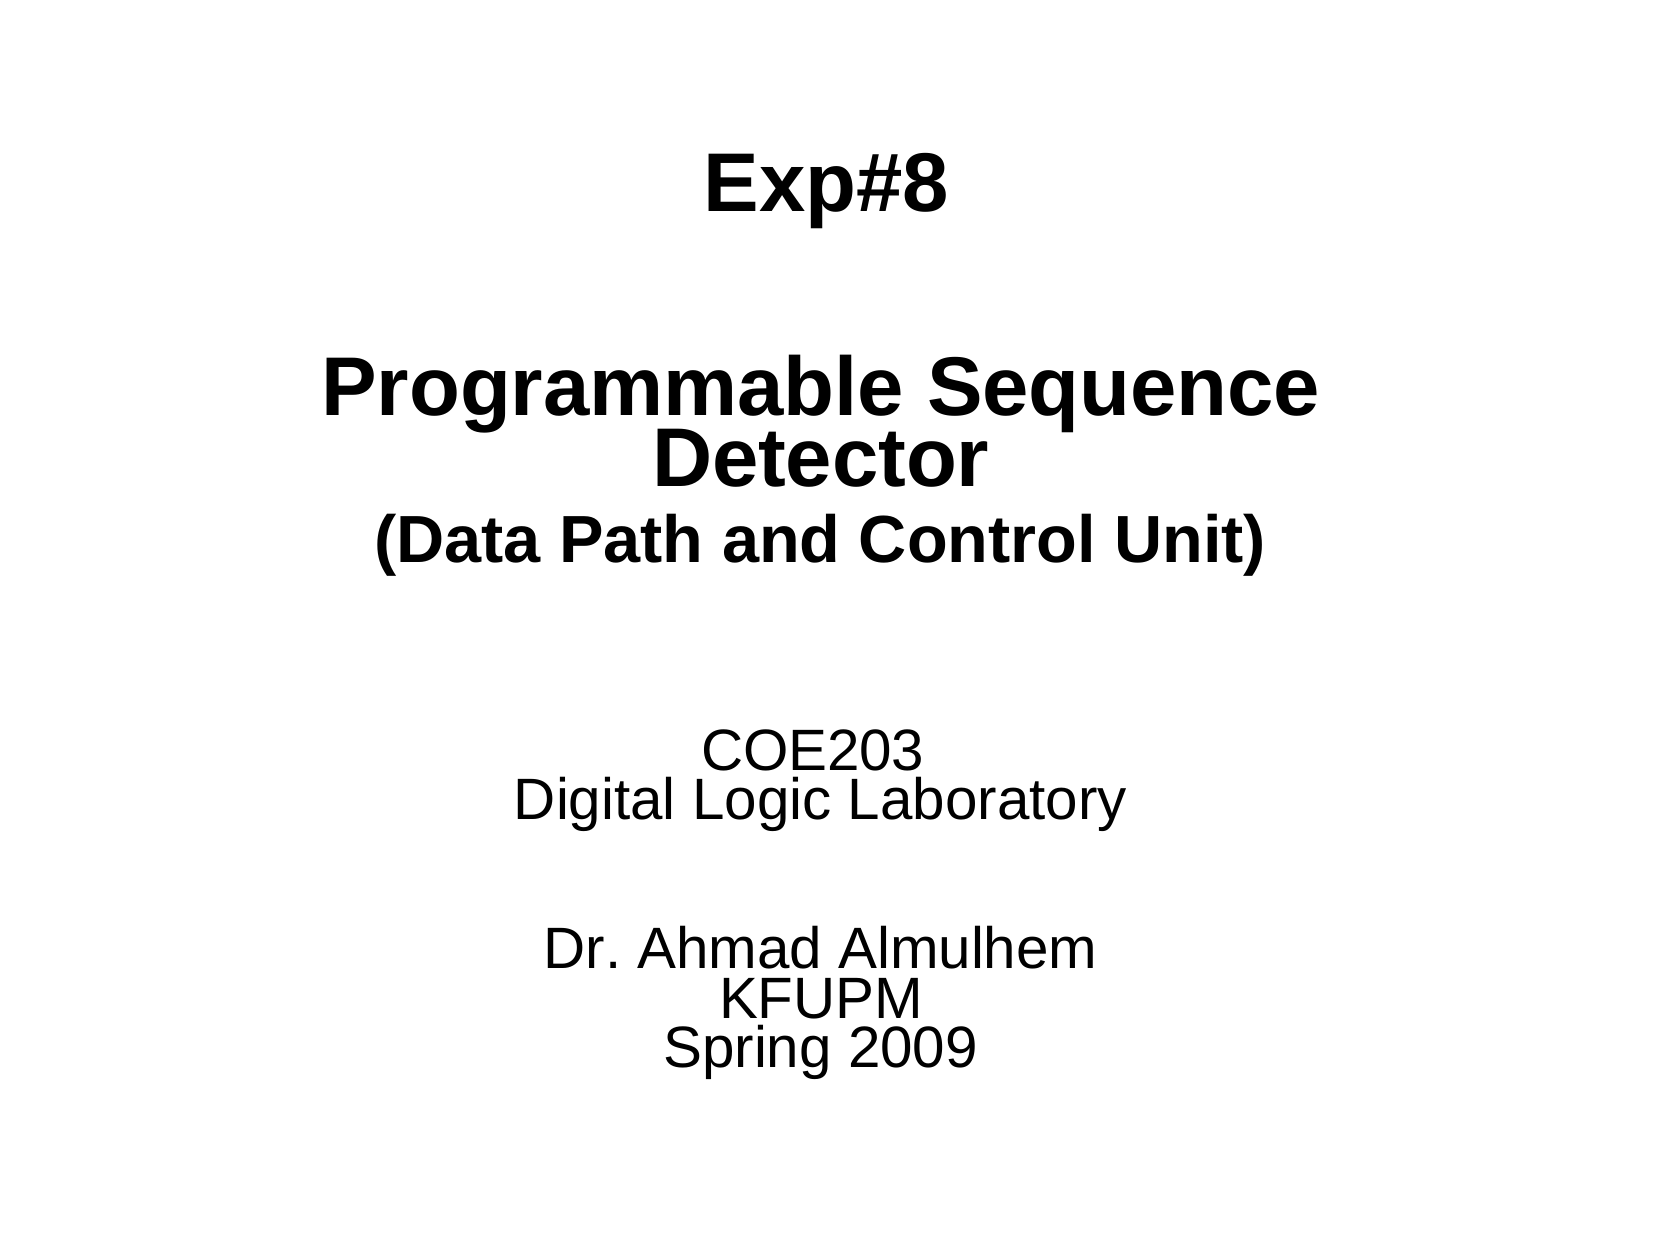

# Exp#8
Programmable Sequence Detector
(Data Path and Control Unit)
COE203
Digital Logic Laboratory
Dr. Ahmad Almulhem
KFUPM
Spring 2009